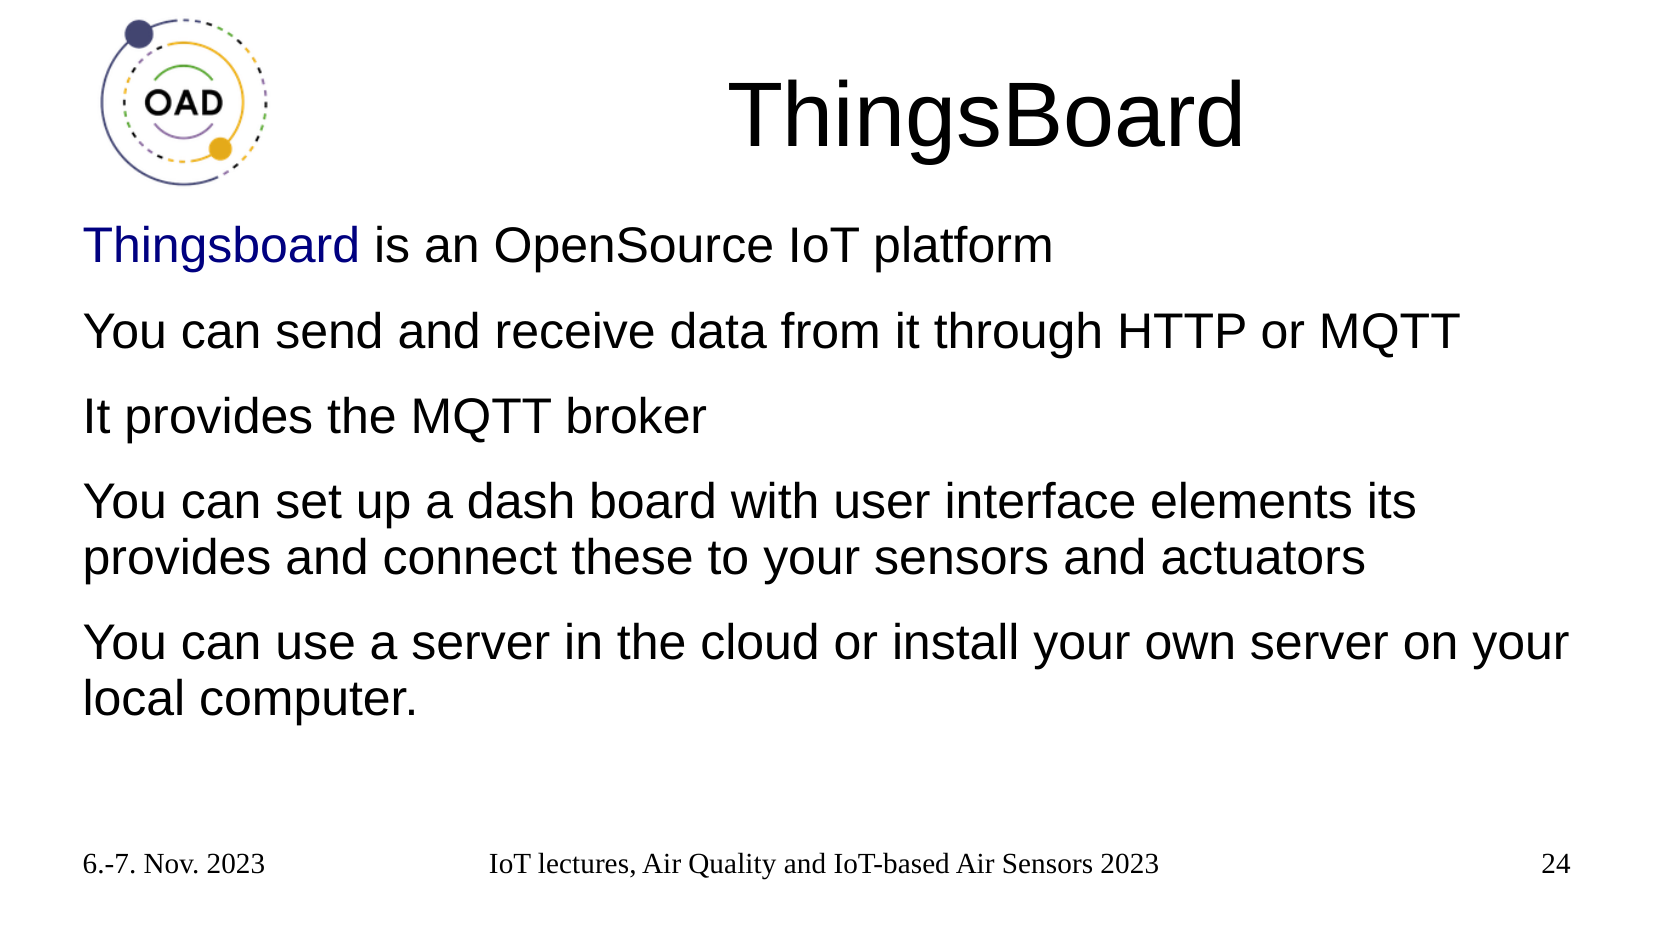

# ThingsBoard
Thingsboard is an OpenSource IoT platform
You can send and receive data from it through HTTP or MQTT
It provides the MQTT broker
You can set up a dash board with user interface elements its provides and connect these to your sensors and actuators
You can use a server in the cloud or install your own server on your local computer.
6.-7. Nov. 2023
IoT lectures, Air Quality and IoT-based Air Sensors 2023
24